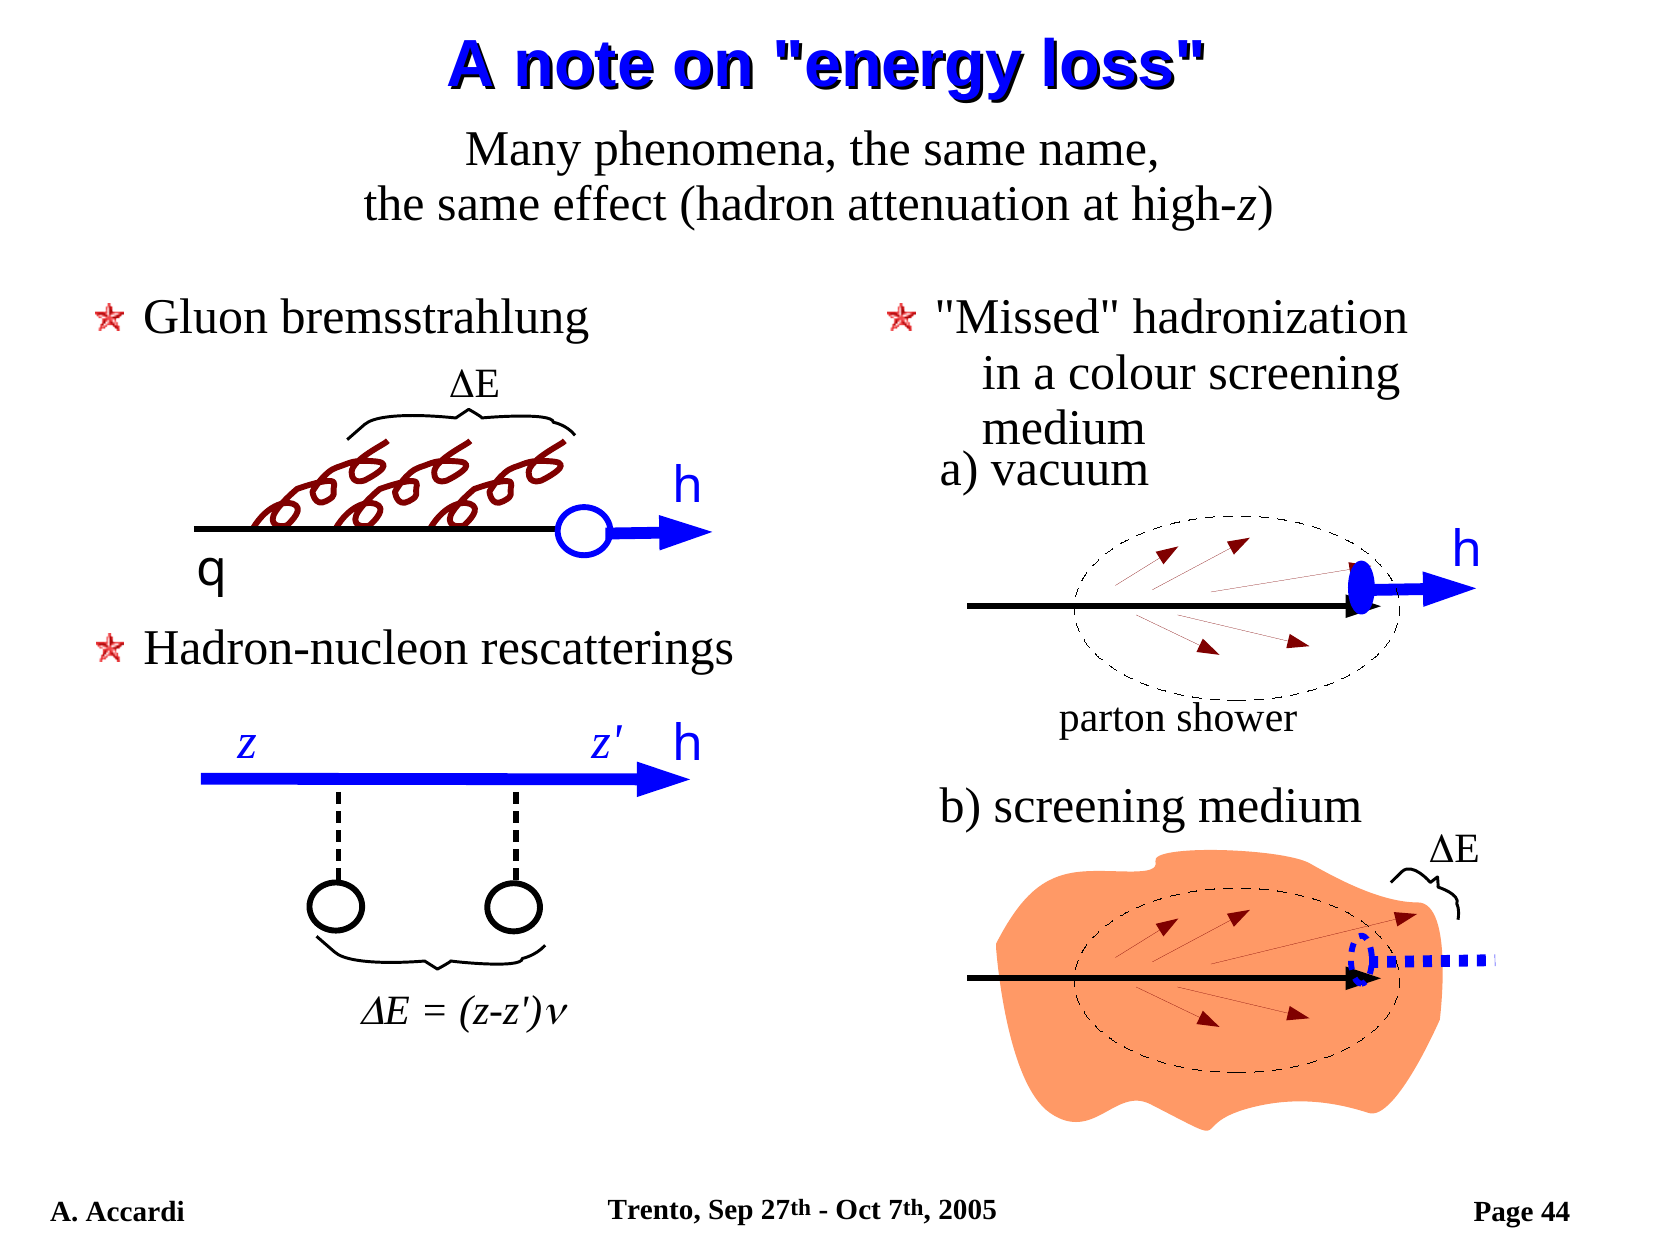

A note on "energy loss"
Many phenomena, the same name,
the same effect (hadron attenuation at high-z)
Gluon bremsstrahlung
DE
h
q
"Missed" hadronization
in a colour screening medium
a) vacuum
h
parton shower
Hadron-nucleon rescatterings
h
z
z'
DE = (z-z')n
b) screening medium
DE
A. Accardi
Trento, Sep 27th - Oct 7th, 2005
Page